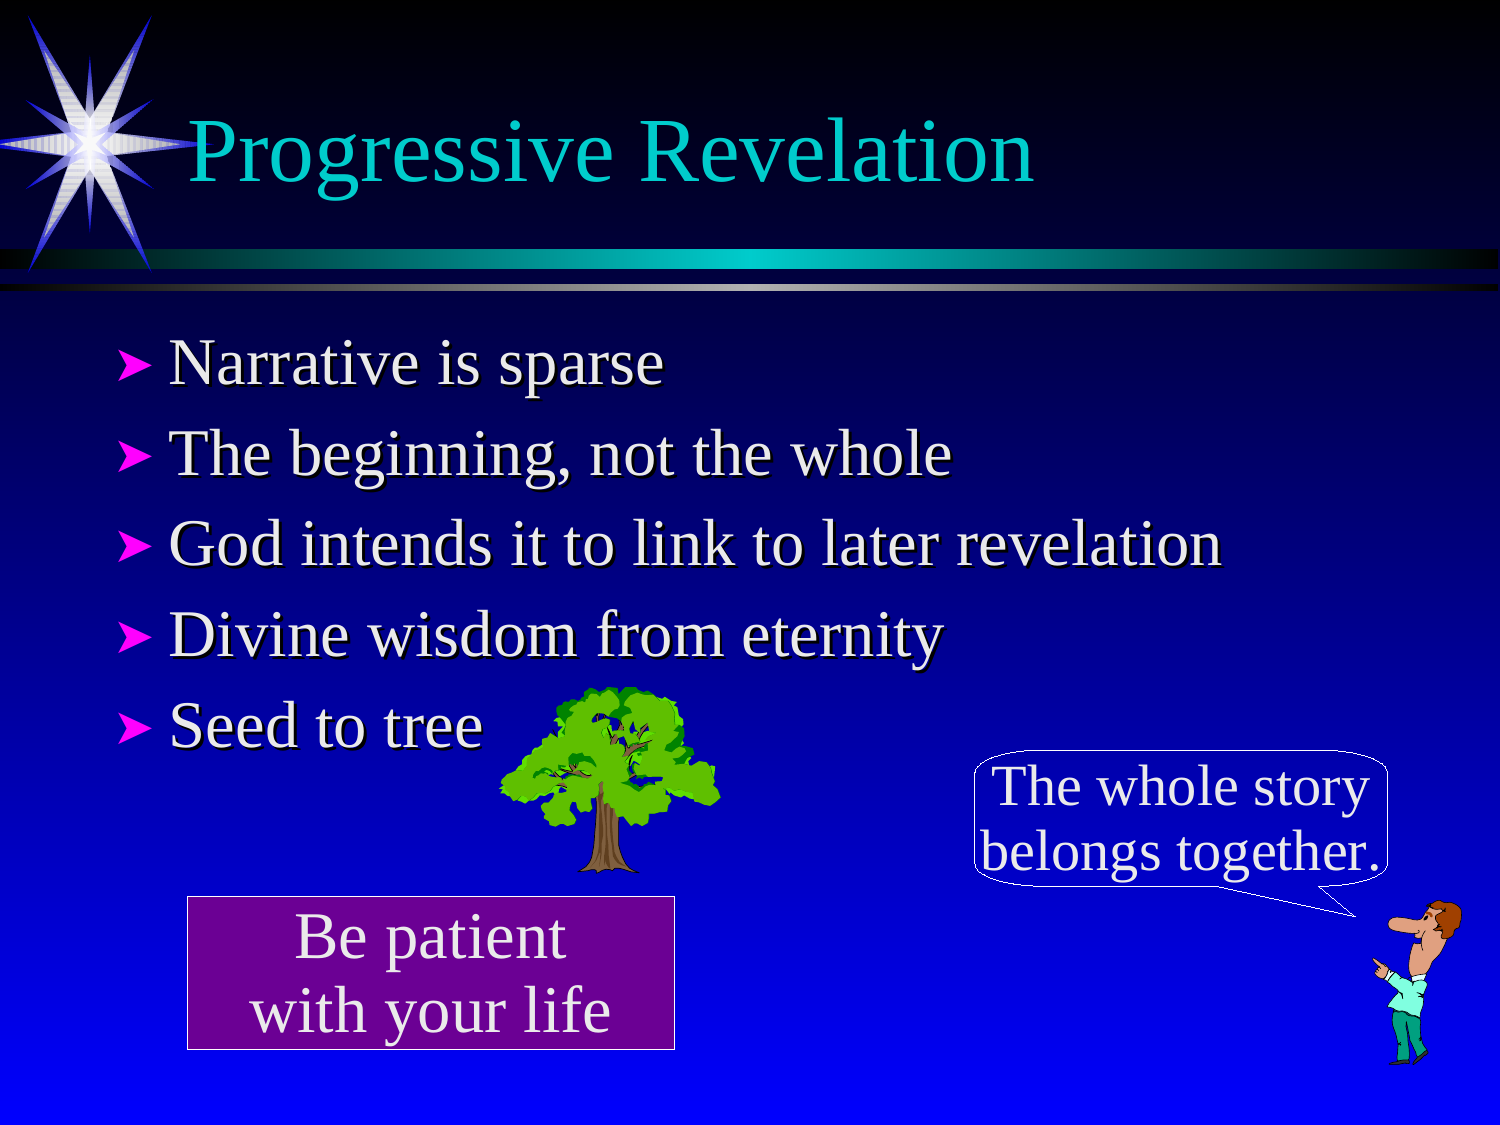

# Progressive Revelation
Narrative is sparse
The beginning, not the whole
God intends it to link to later revelation
Divine wisdom from eternity
Seed to tree
The whole story
belongs together.
Be patient
with your life